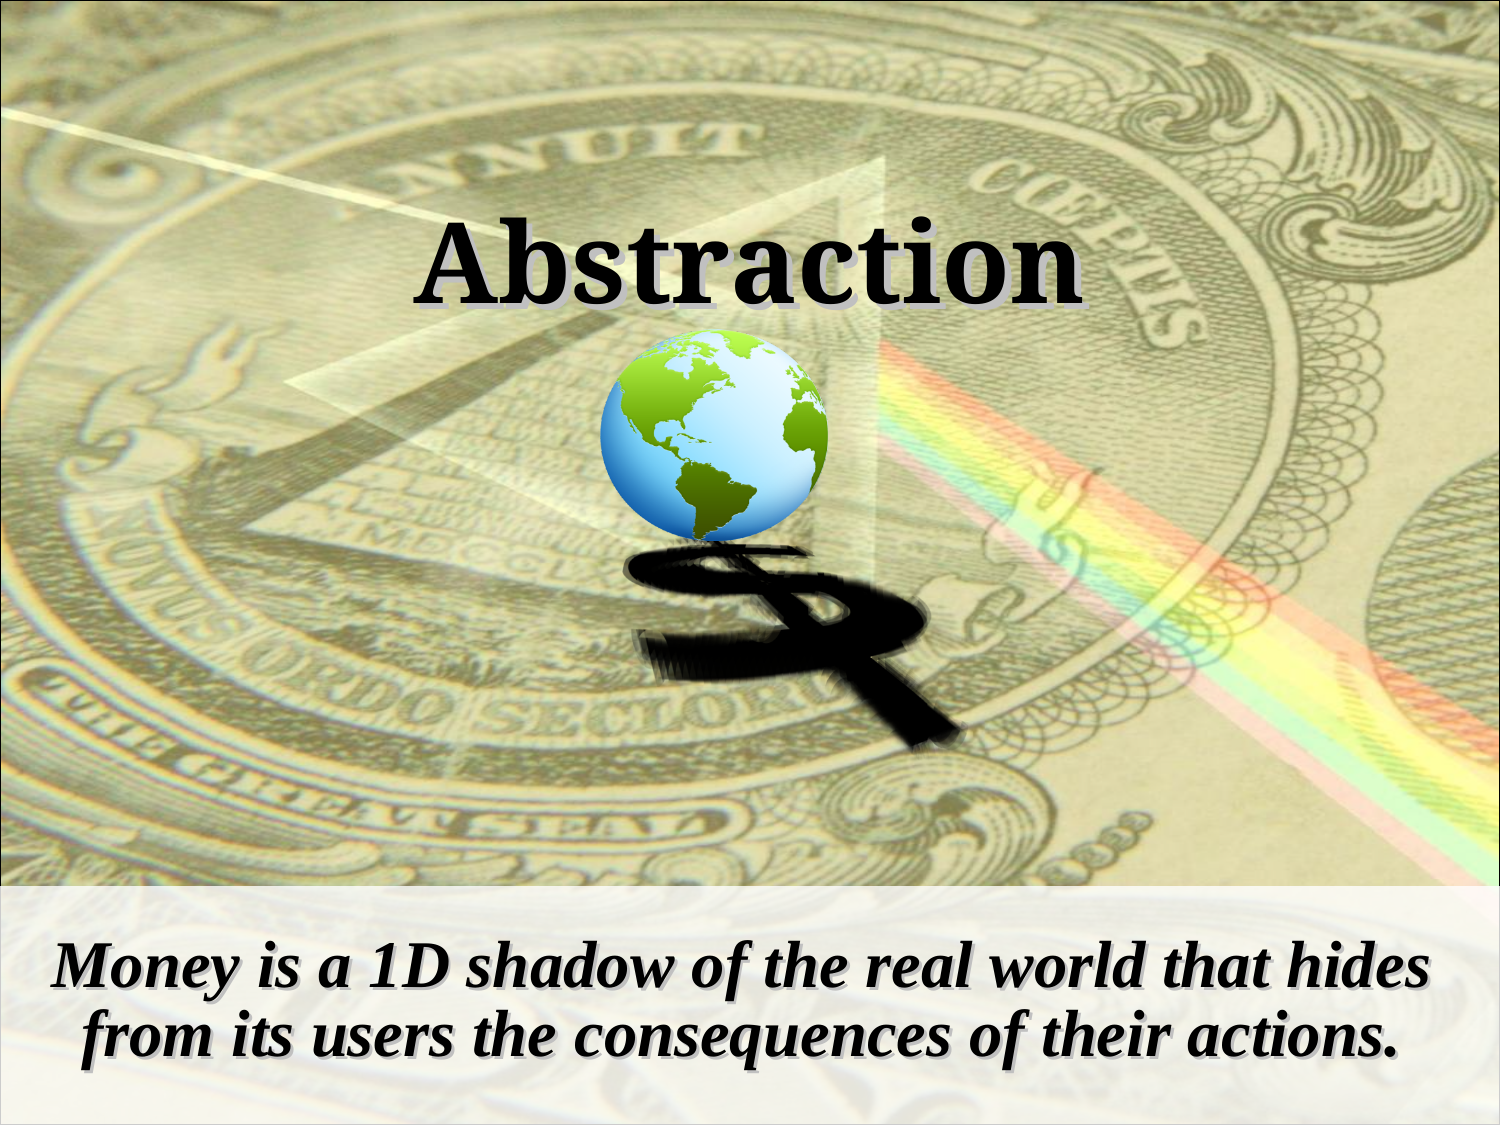

Abstraction
Money is a 1D shadow of the real world that hides from its users the consequences of their actions.